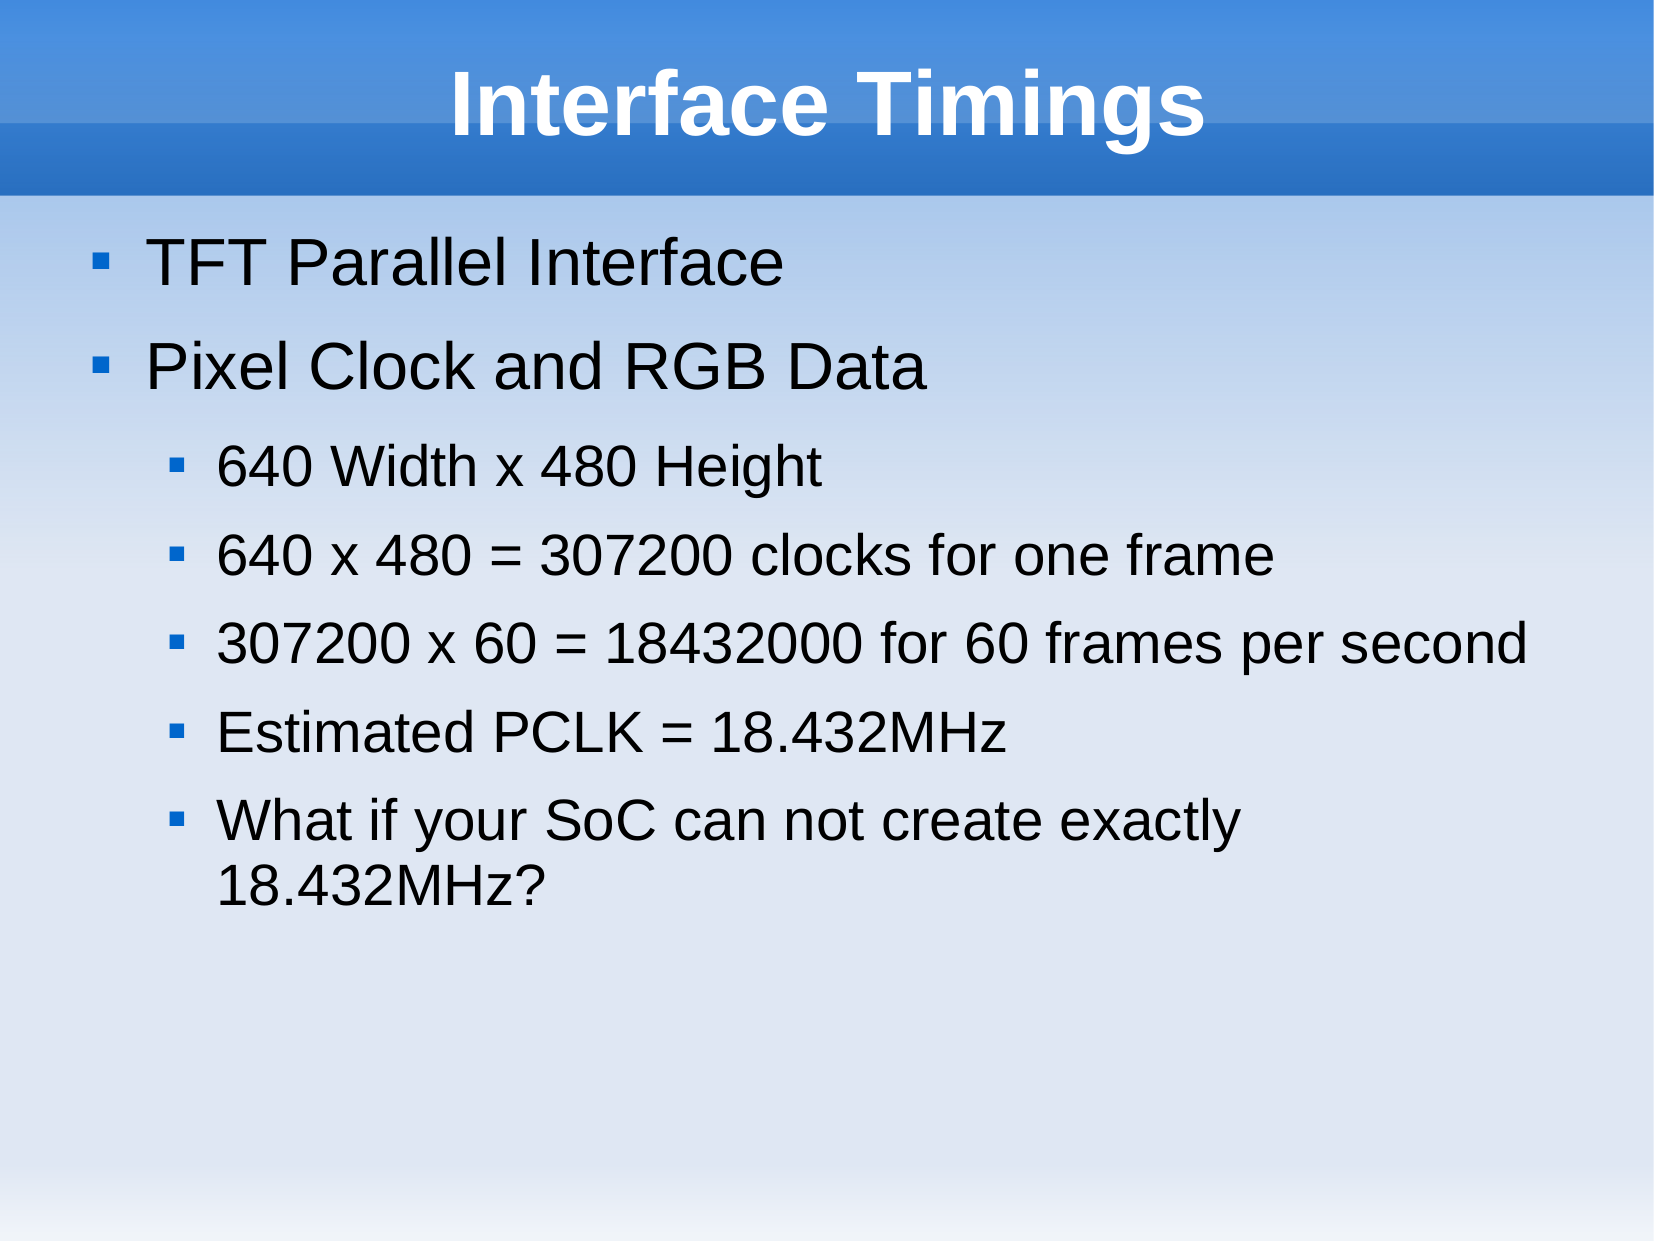

# Interface Timings
TFT Parallel Interface
Pixel Clock and RGB Data
640 Width x 480 Height
640 x 480 = 307200 clocks for one frame
307200 x 60 = 18432000 for 60 frames per second
Estimated PCLK = 18.432MHz
What if your SoC can not create exactly 18.432MHz?